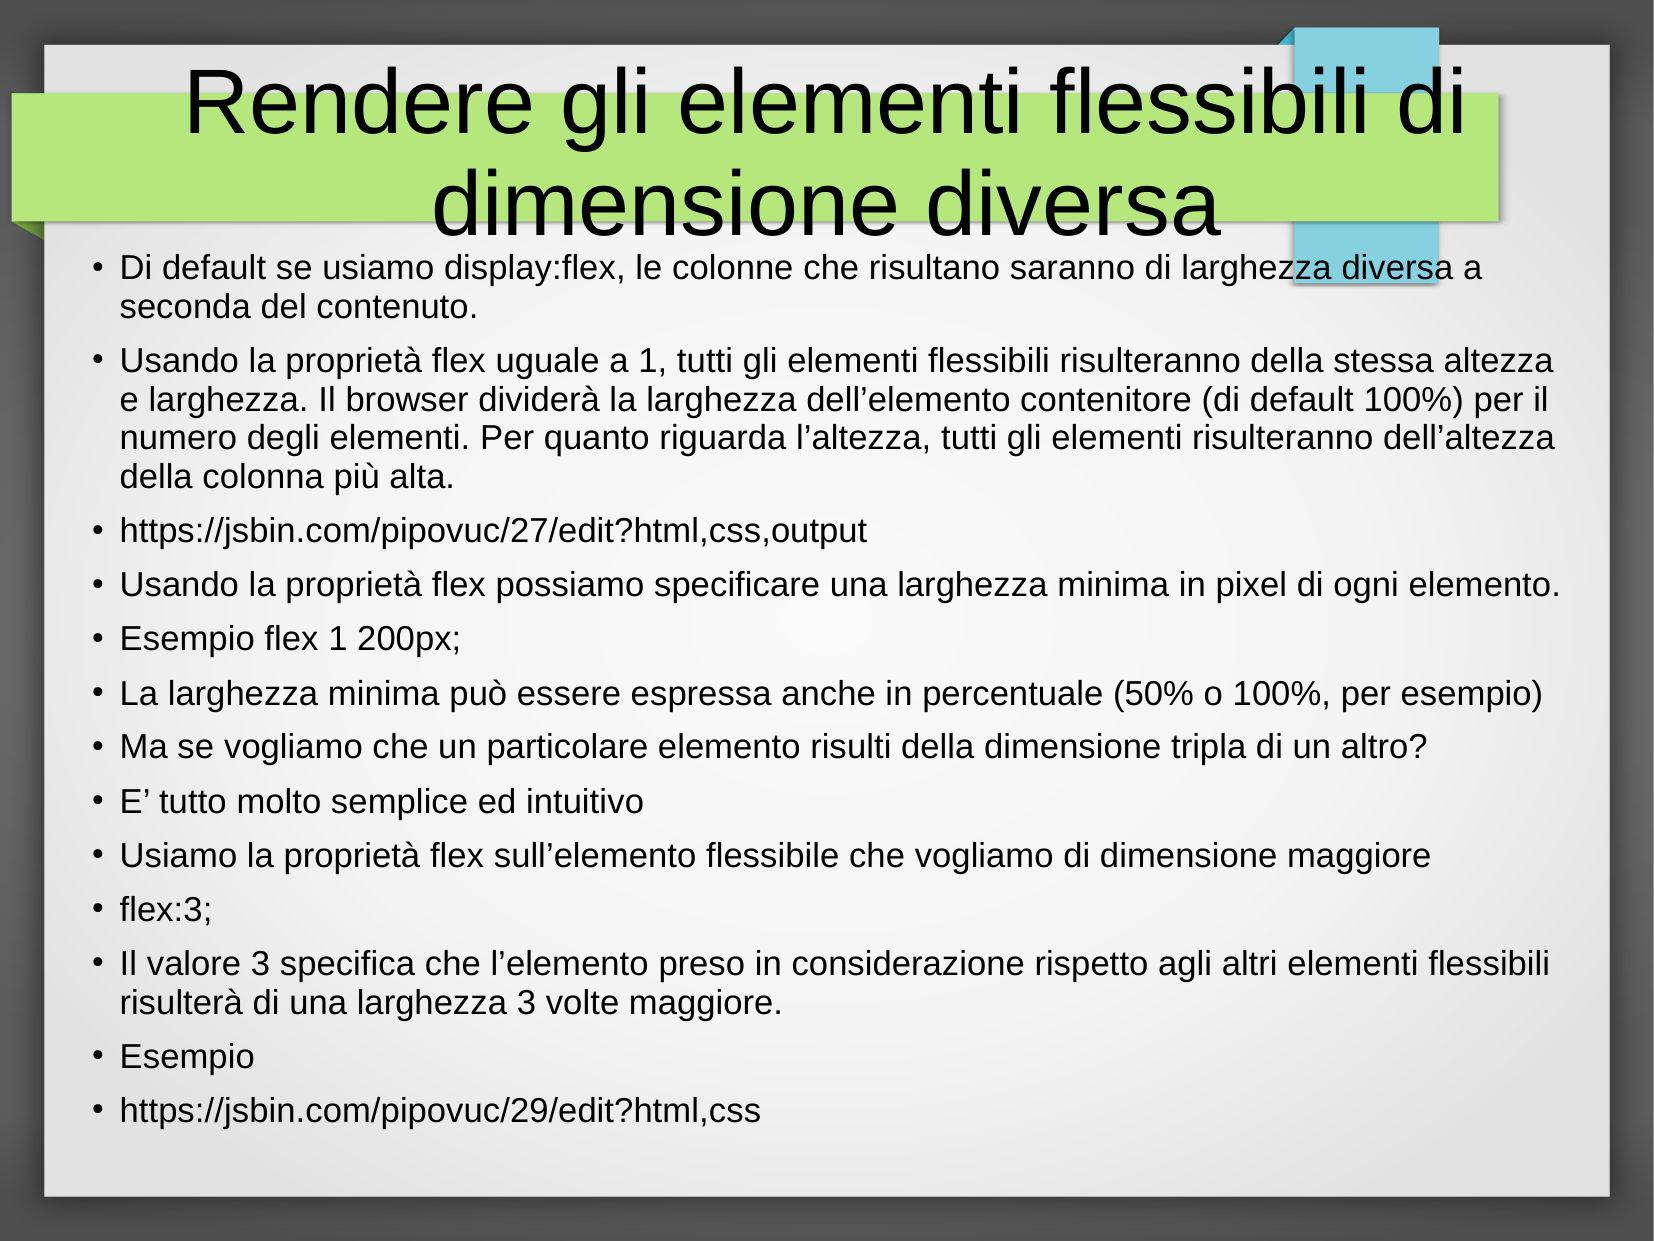

# Rendere gli elementi flessibili di dimensione diversa
Di default se usiamo display:flex, le colonne che risultano saranno di larghezza diversa a seconda del contenuto.
Usando la proprietà flex uguale a 1, tutti gli elementi flessibili risulteranno della stessa altezza e larghezza. Il browser dividerà la larghezza dell’elemento contenitore (di default 100%) per il numero degli elementi. Per quanto riguarda l’altezza, tutti gli elementi risulteranno dell’altezza della colonna più alta.
https://jsbin.com/pipovuc/27/edit?html,css,output
Usando la proprietà flex possiamo specificare una larghezza minima in pixel di ogni elemento.
Esempio flex 1 200px;
La larghezza minima può essere espressa anche in percentuale (50% o 100%, per esempio)
Ma se vogliamo che un particolare elemento risulti della dimensione tripla di un altro?
E’ tutto molto semplice ed intuitivo
Usiamo la proprietà flex sull’elemento flessibile che vogliamo di dimensione maggiore
flex:3;
Il valore 3 specifica che l’elemento preso in considerazione rispetto agli altri elementi flessibili risulterà di una larghezza 3 volte maggiore.
Esempio
https://jsbin.com/pipovuc/29/edit?html,css